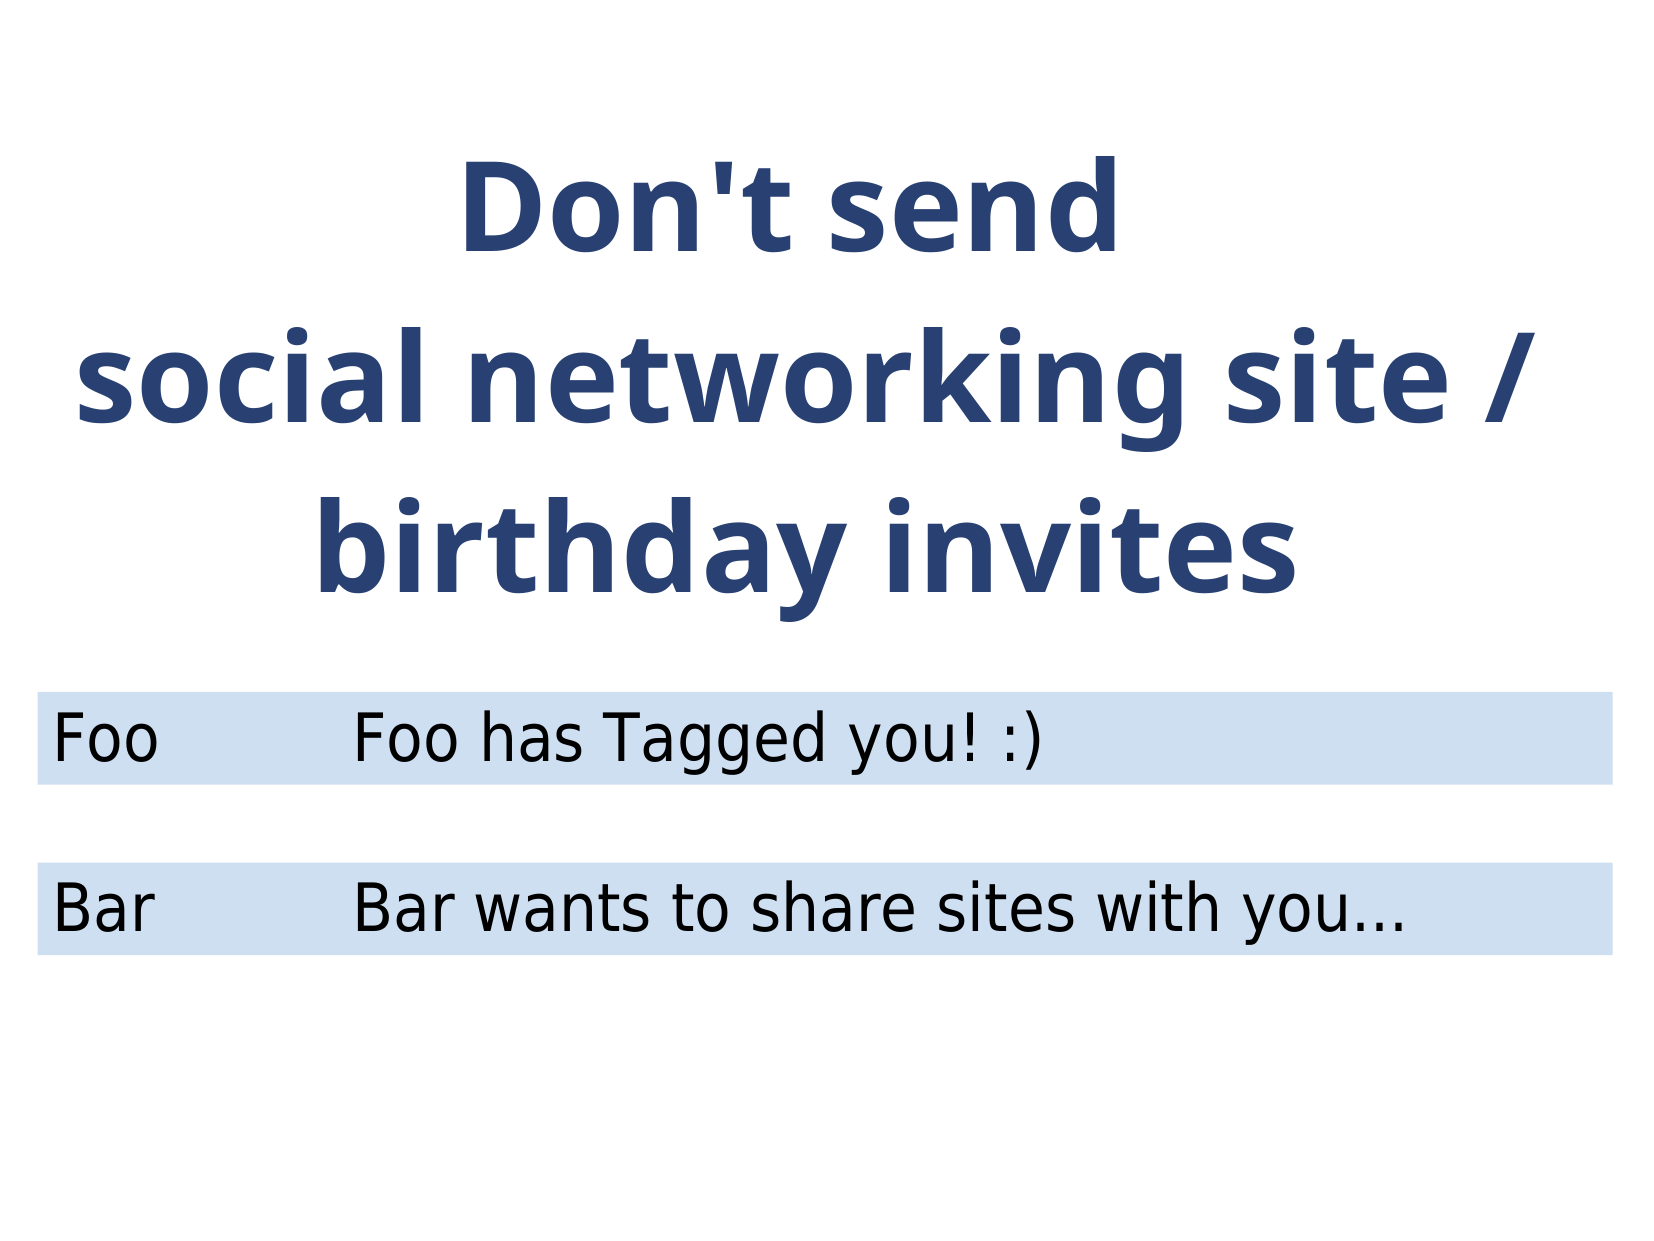

Don't send
social networking site / birthday invites
Foo			Foo has Tagged you! :)
Bar			Bar wants to share sites with you...